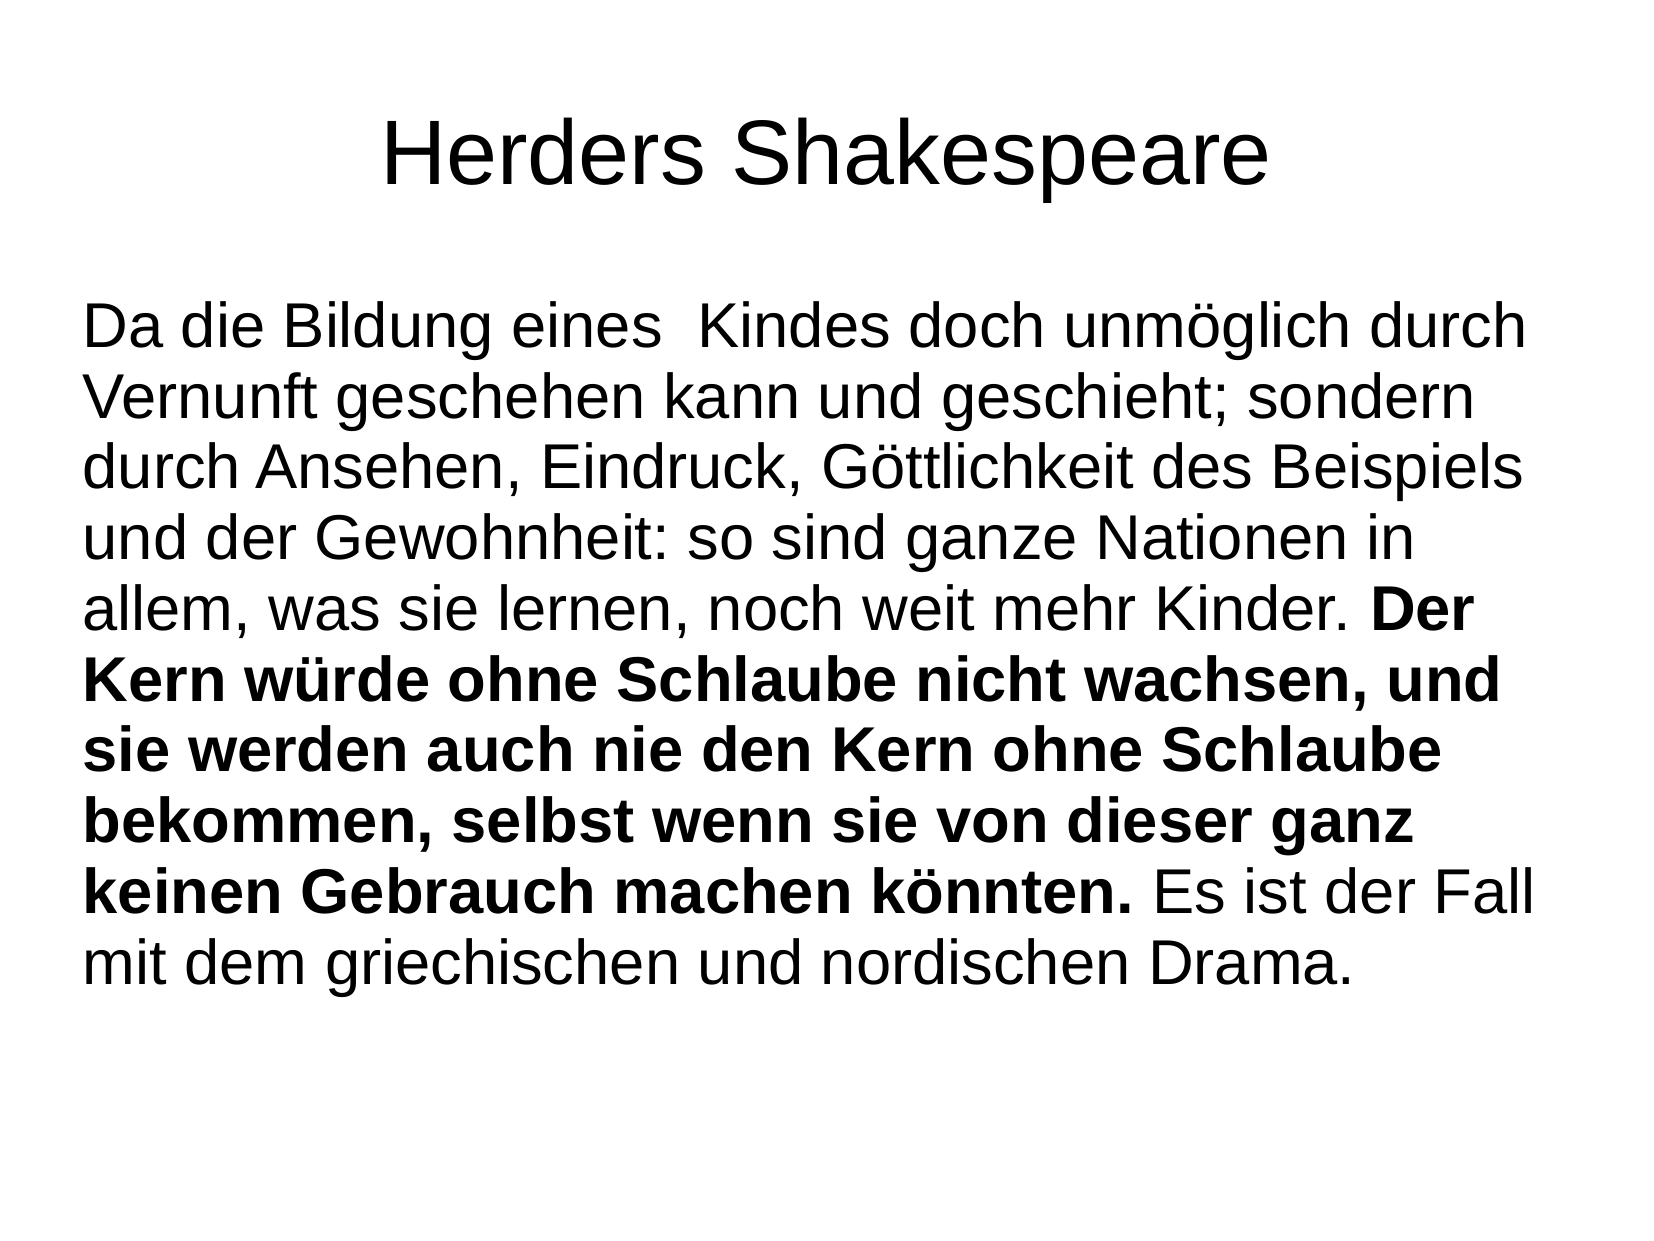

# Herders Shakespeare
Da die Bildung eines Kindes doch unmöglich durch Vernunft geschehen kann und geschieht; sondern durch Ansehen, Eindruck, Göttlichkeit des Beispiels und der Gewohnheit: so sind ganze Nationen in allem, was sie lernen, noch weit mehr Kinder. Der Kern würde ohne Schlaube nicht wachsen, und sie werden auch nie den Kern ohne Schlaube bekommen, selbst wenn sie von dieser ganz keinen Gebrauch machen könnten. Es ist der Fall mit dem griechischen und nordischen Drama.